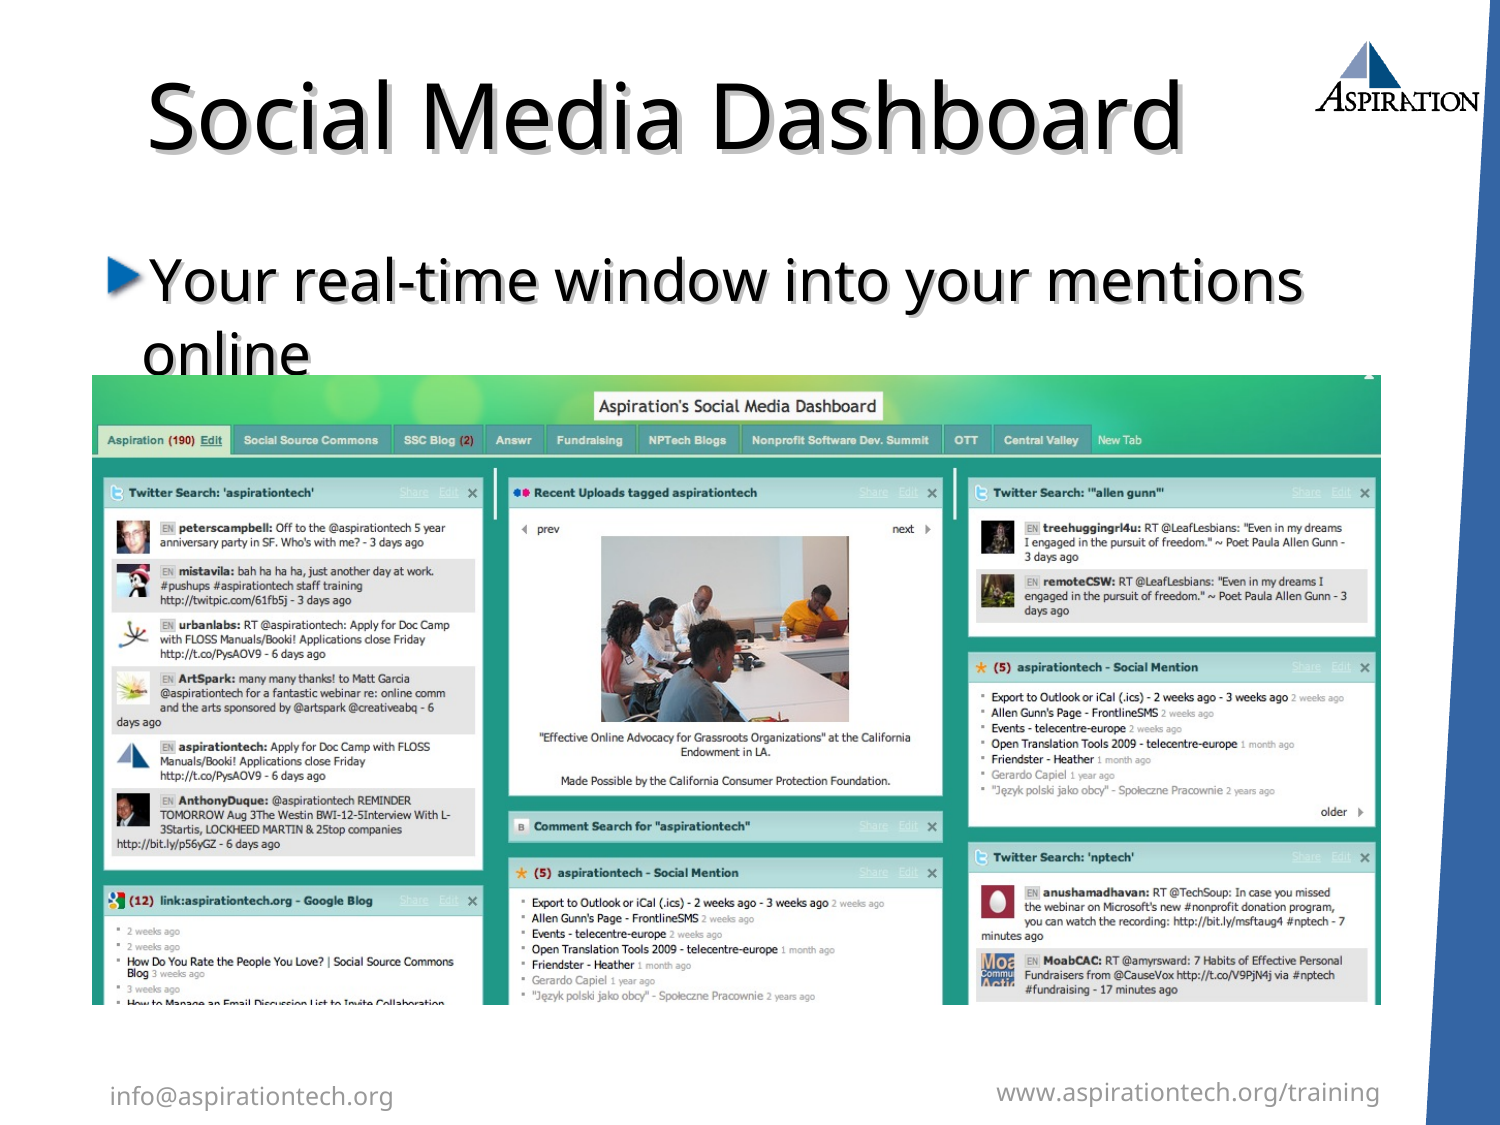

# Social Media Dashboard
Your real-time window into your mentions online